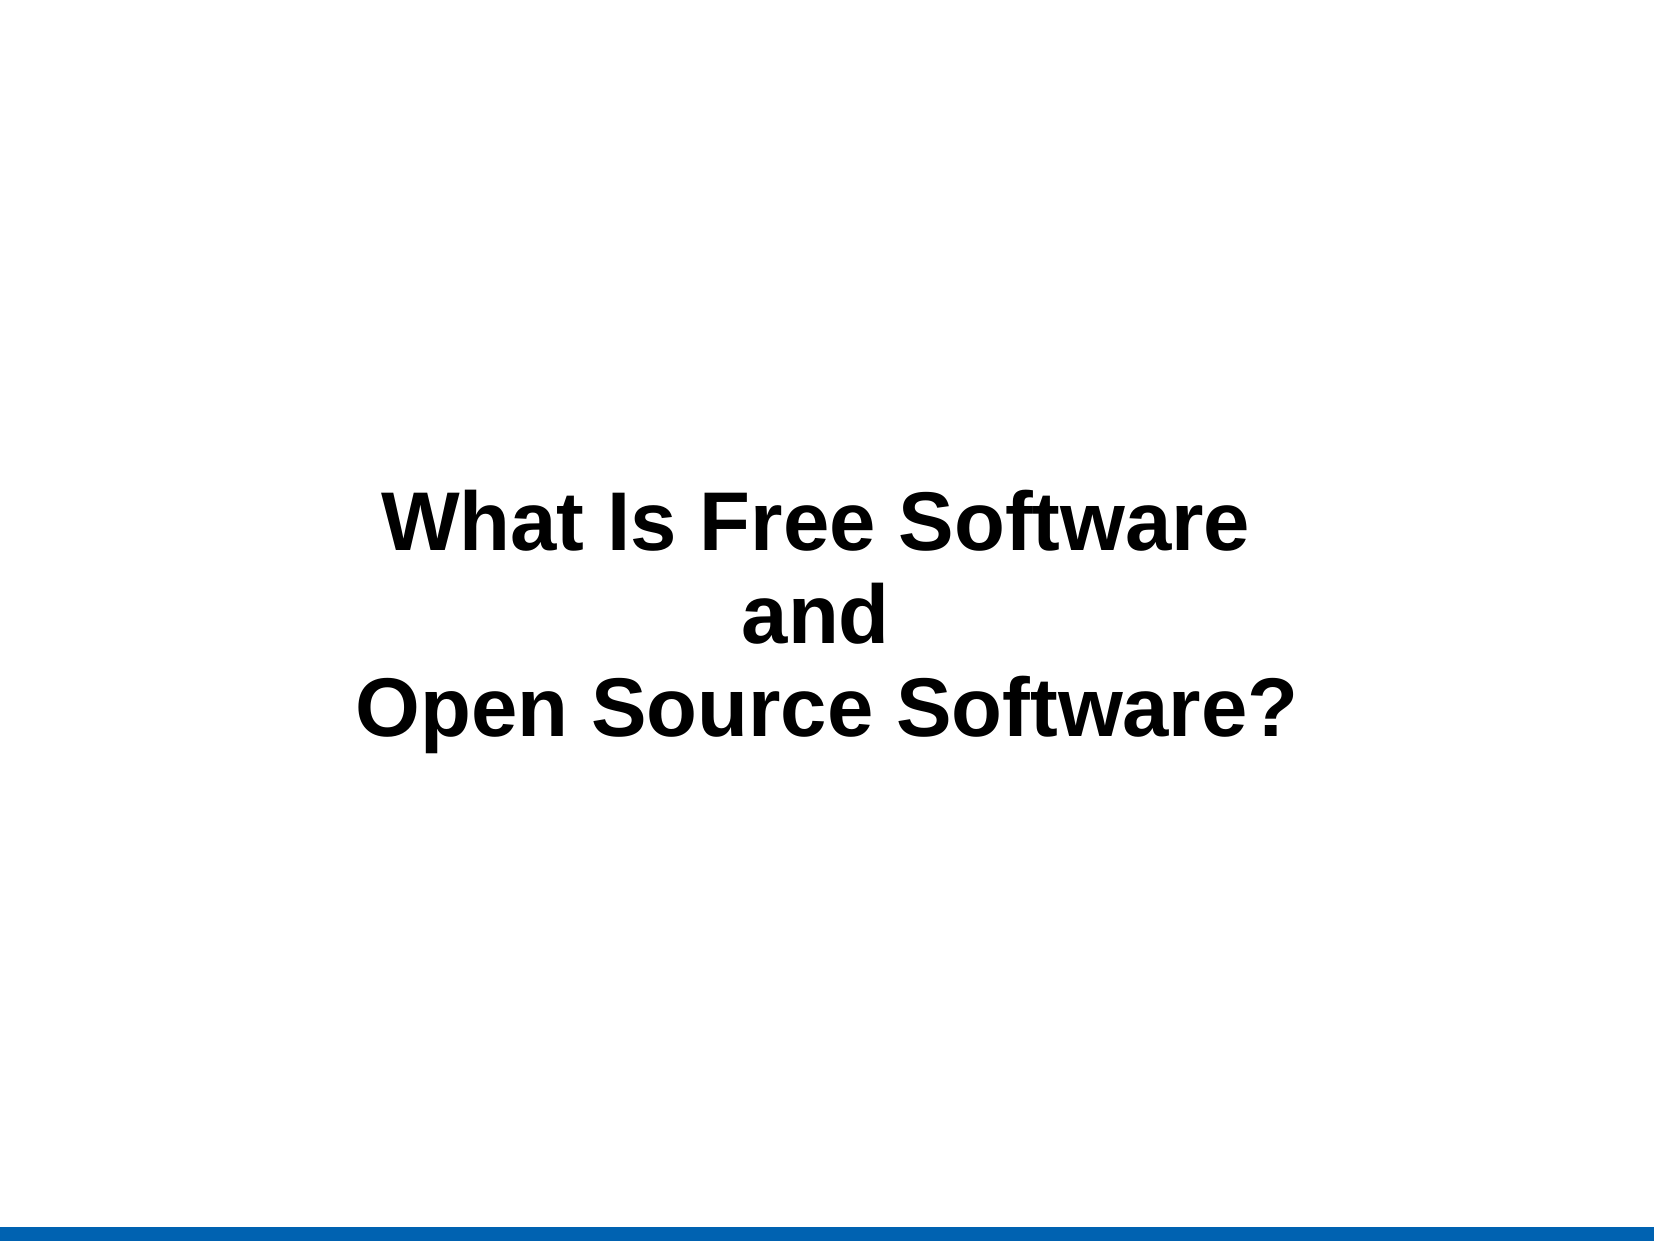

# What Is Free Software
and
Open Source Software?